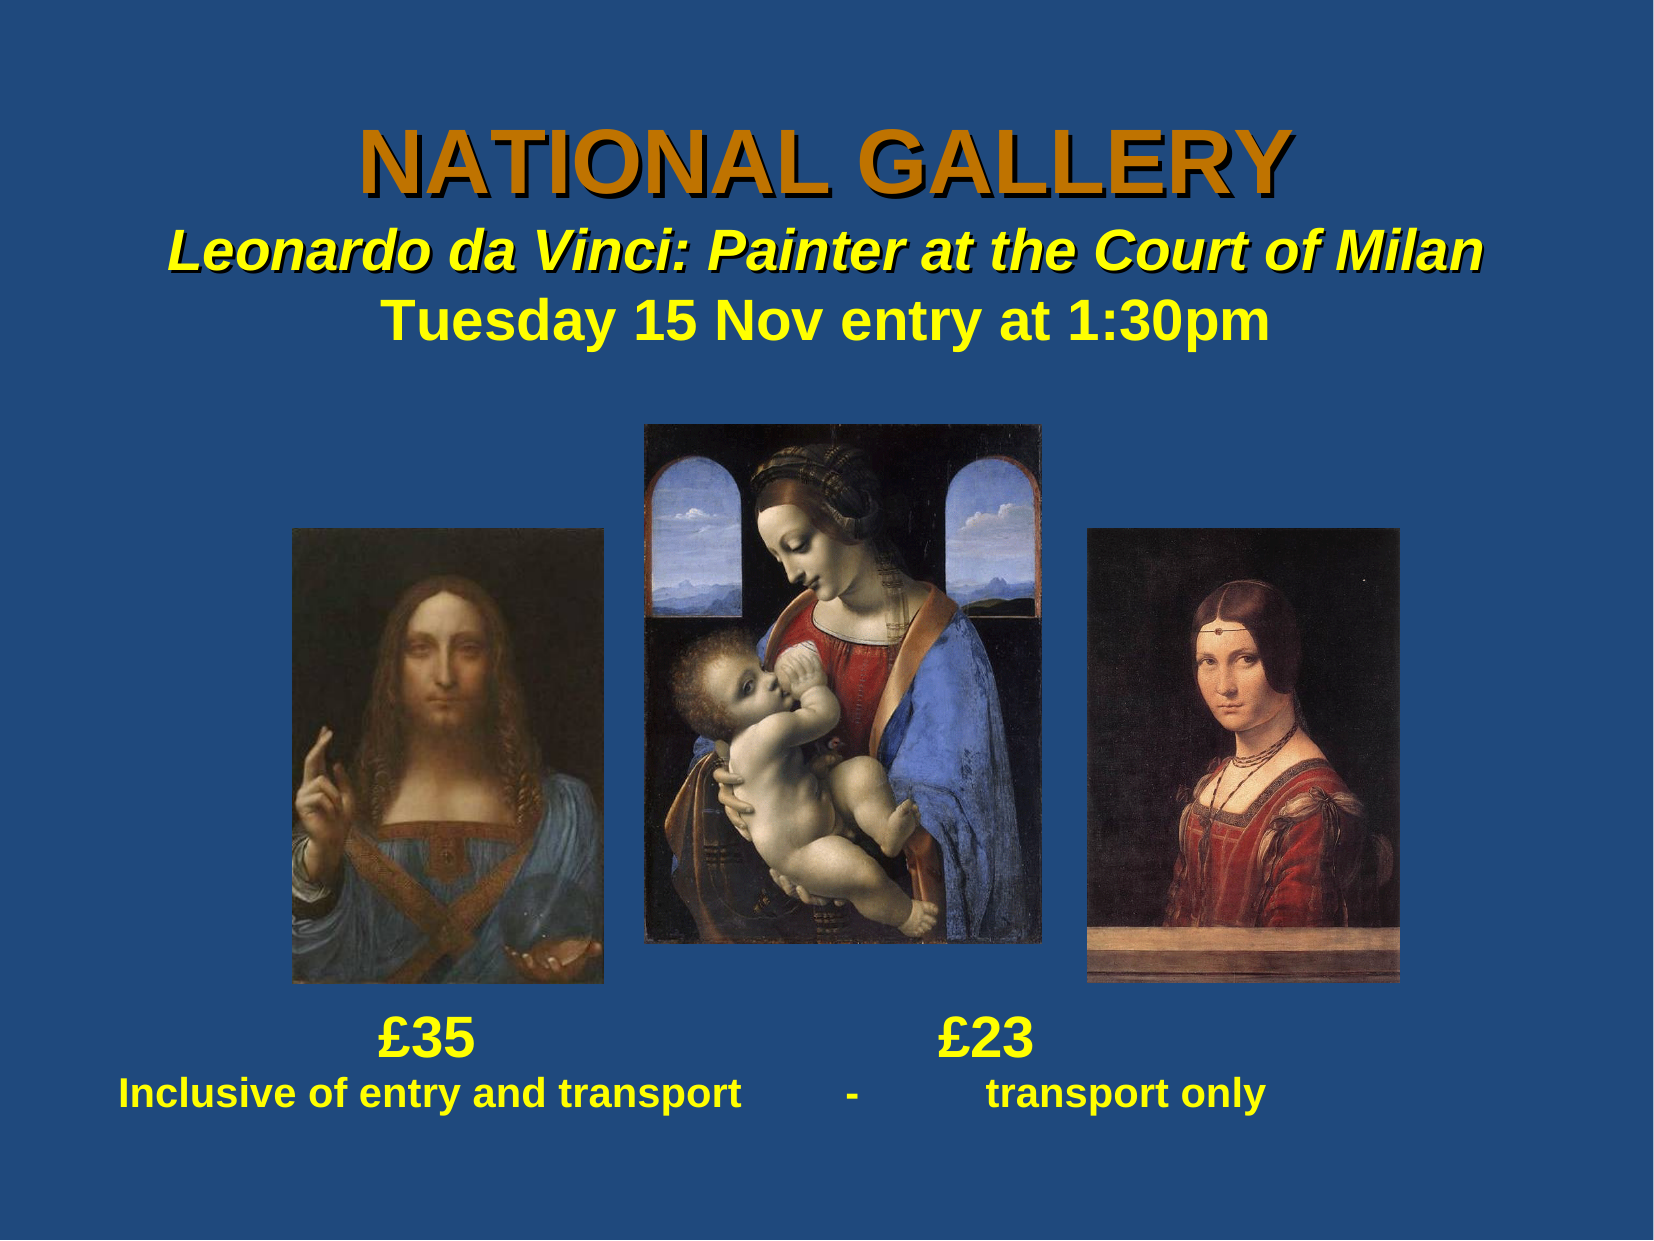

# NATIONAL GALLERY Leonardo da Vinci: Painter at the Court of Milan Tuesday 15 Nov entry at 1:30pm
 £35	 	 £23
 Inclusive of entry and transport - transport only